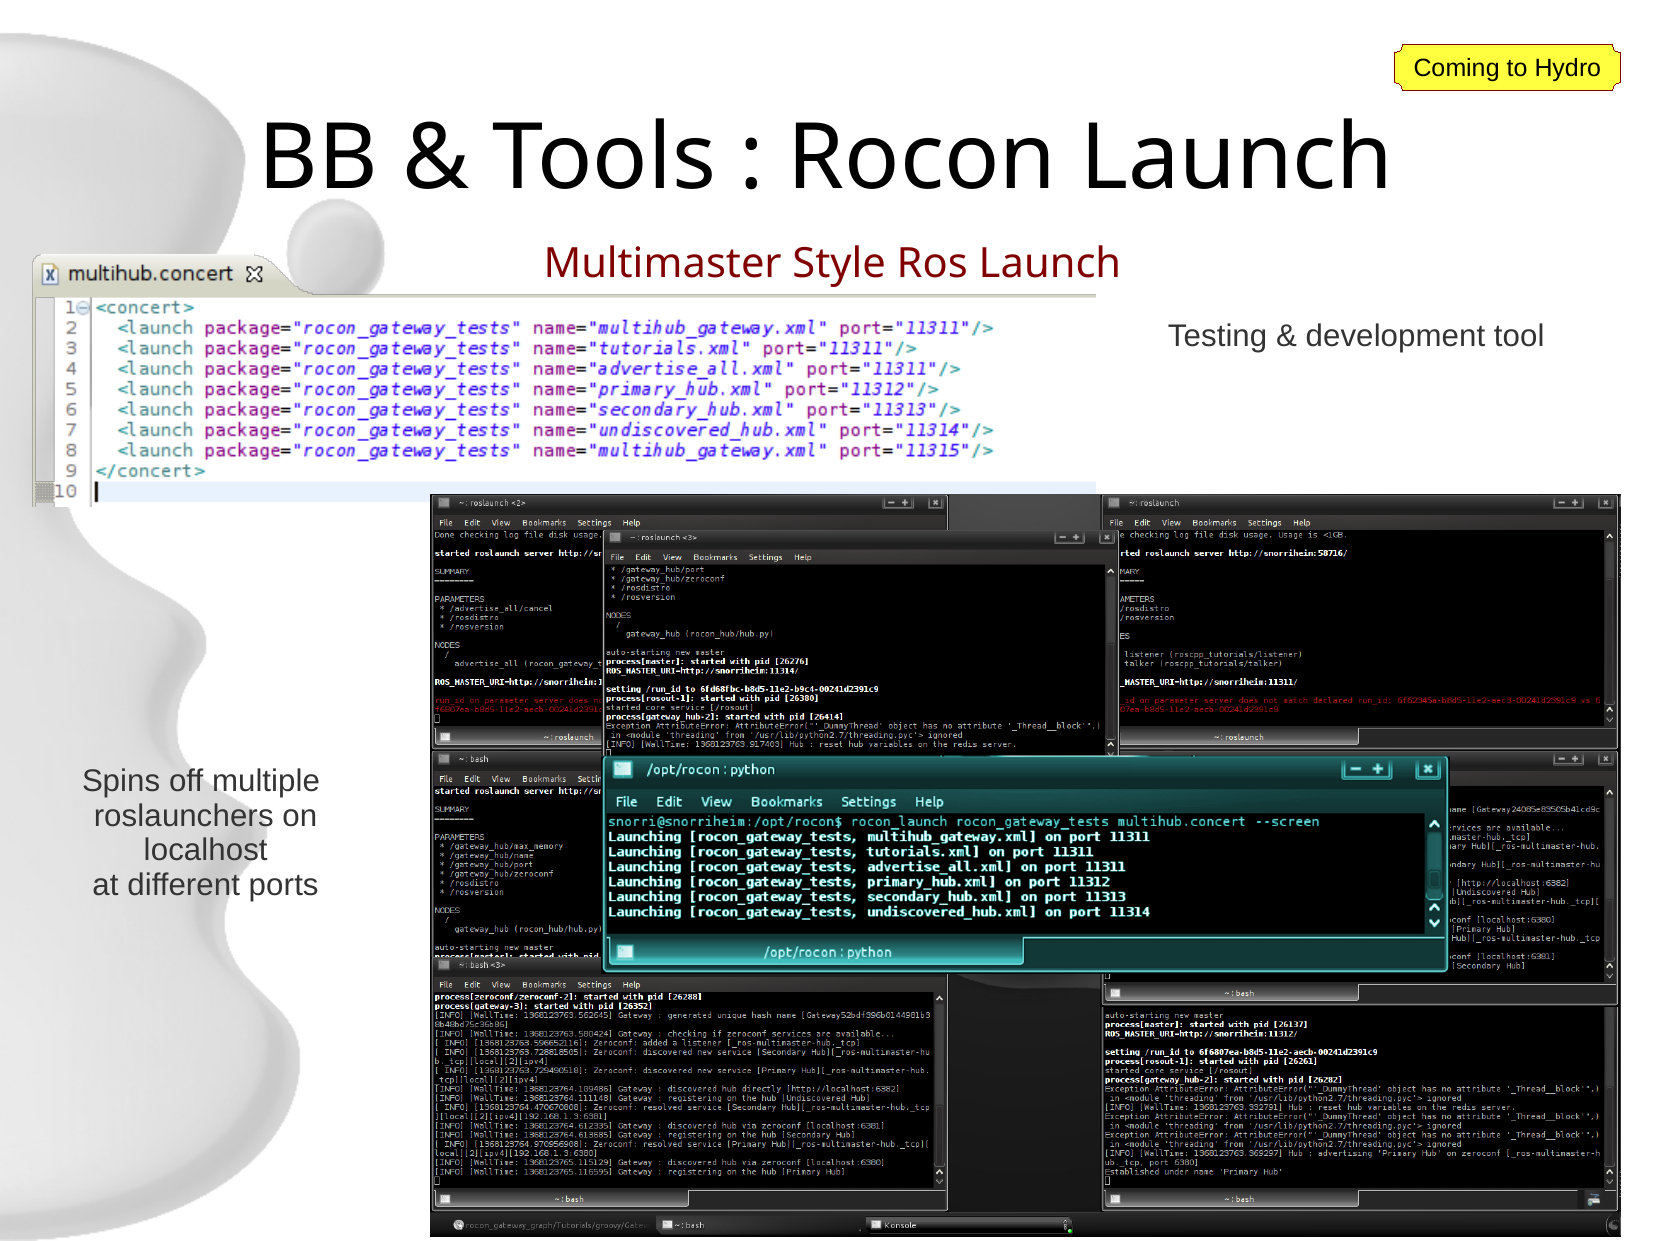

Coming to Hydro
# BB & Tools : Rocon Launch
Multimaster Style Ros Launch
Testing & development tool
Spins off multiple
roslaunchers on
localhost
at different ports